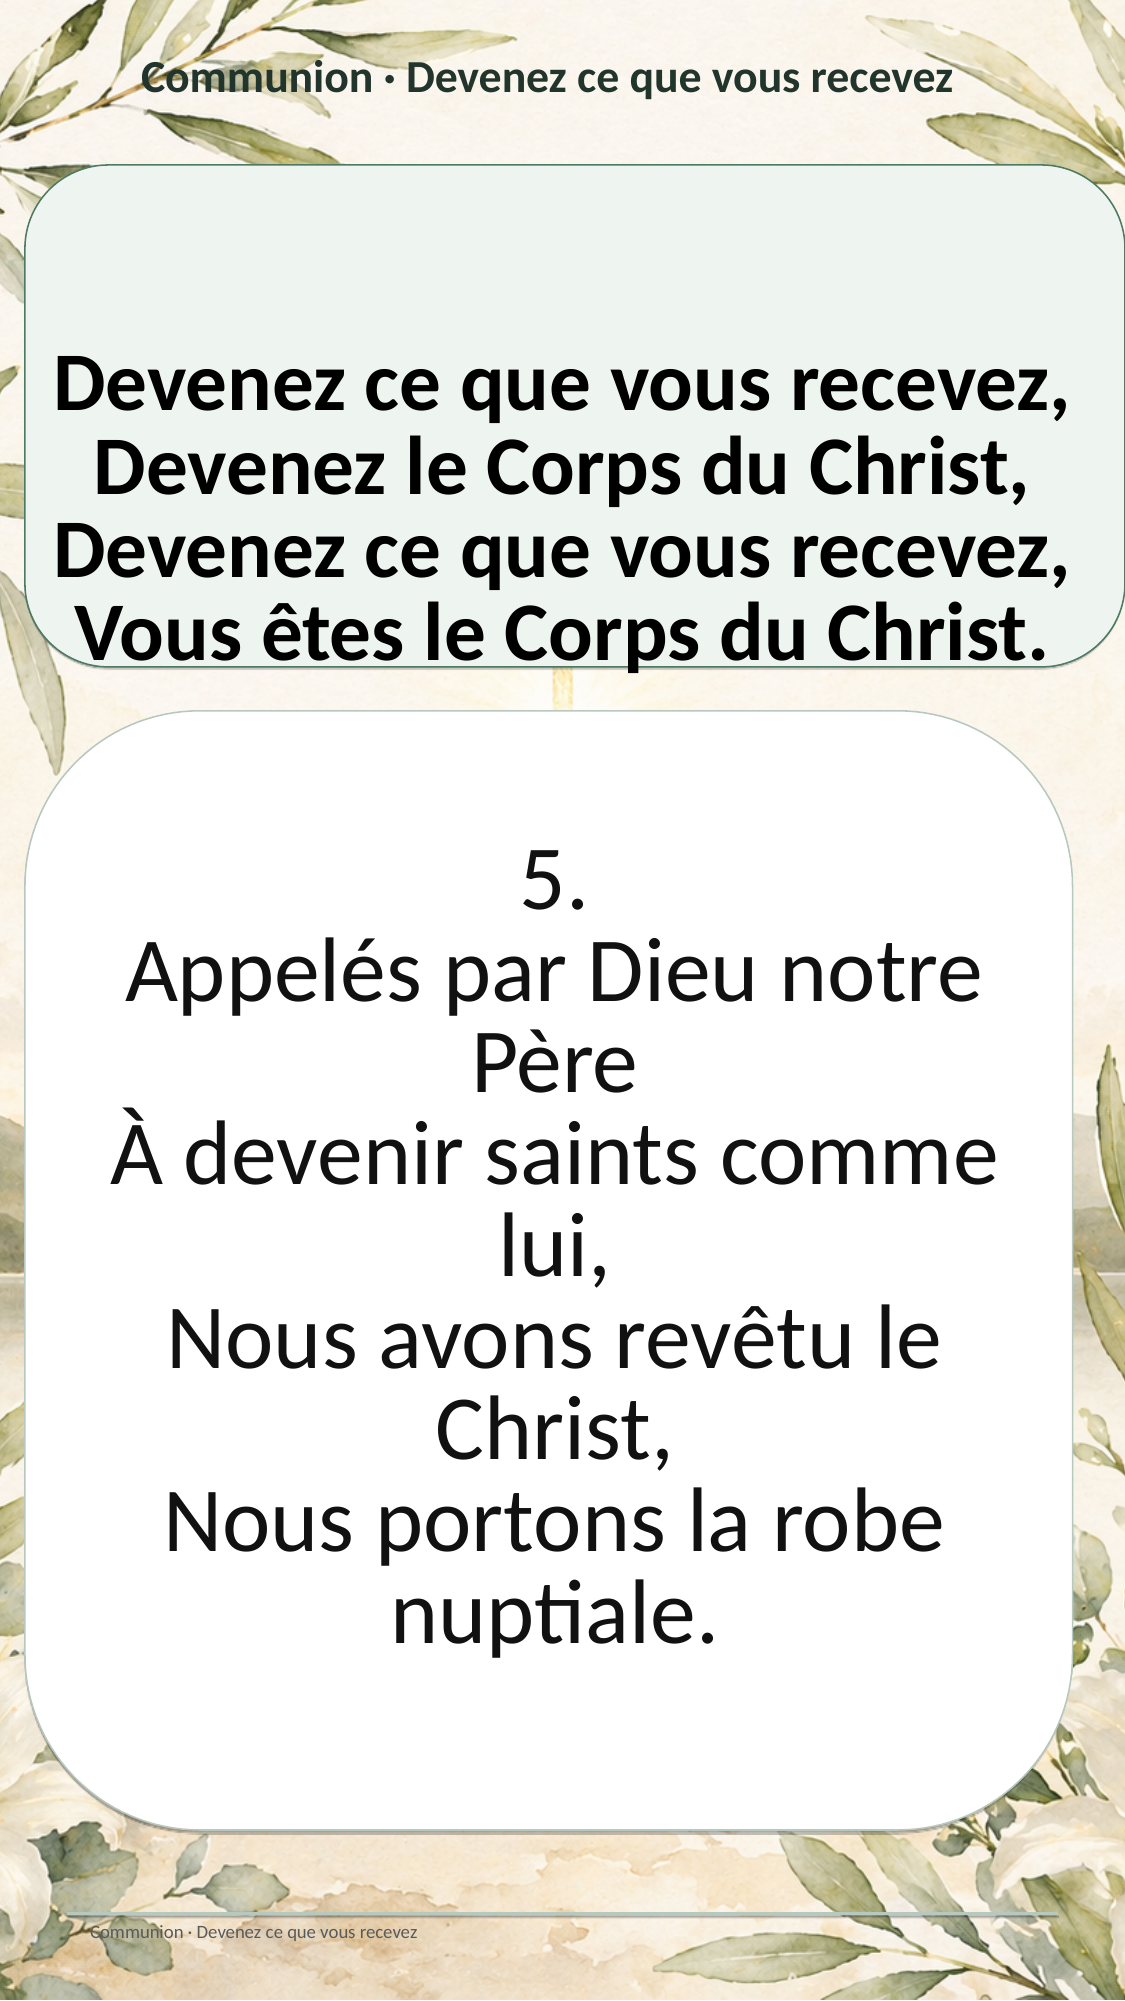

Communion · Devenez ce que vous recevez
Devenez ce que vous recevez, Devenez le Corps du Christ, Devenez ce que vous recevez, Vous êtes le Corps du Christ.
5.
Appelés par Dieu notre Père
À devenir saints comme lui,
Nous avons revêtu le Christ,
Nous portons la robe nuptiale.
Communion · Devenez ce que vous recevez